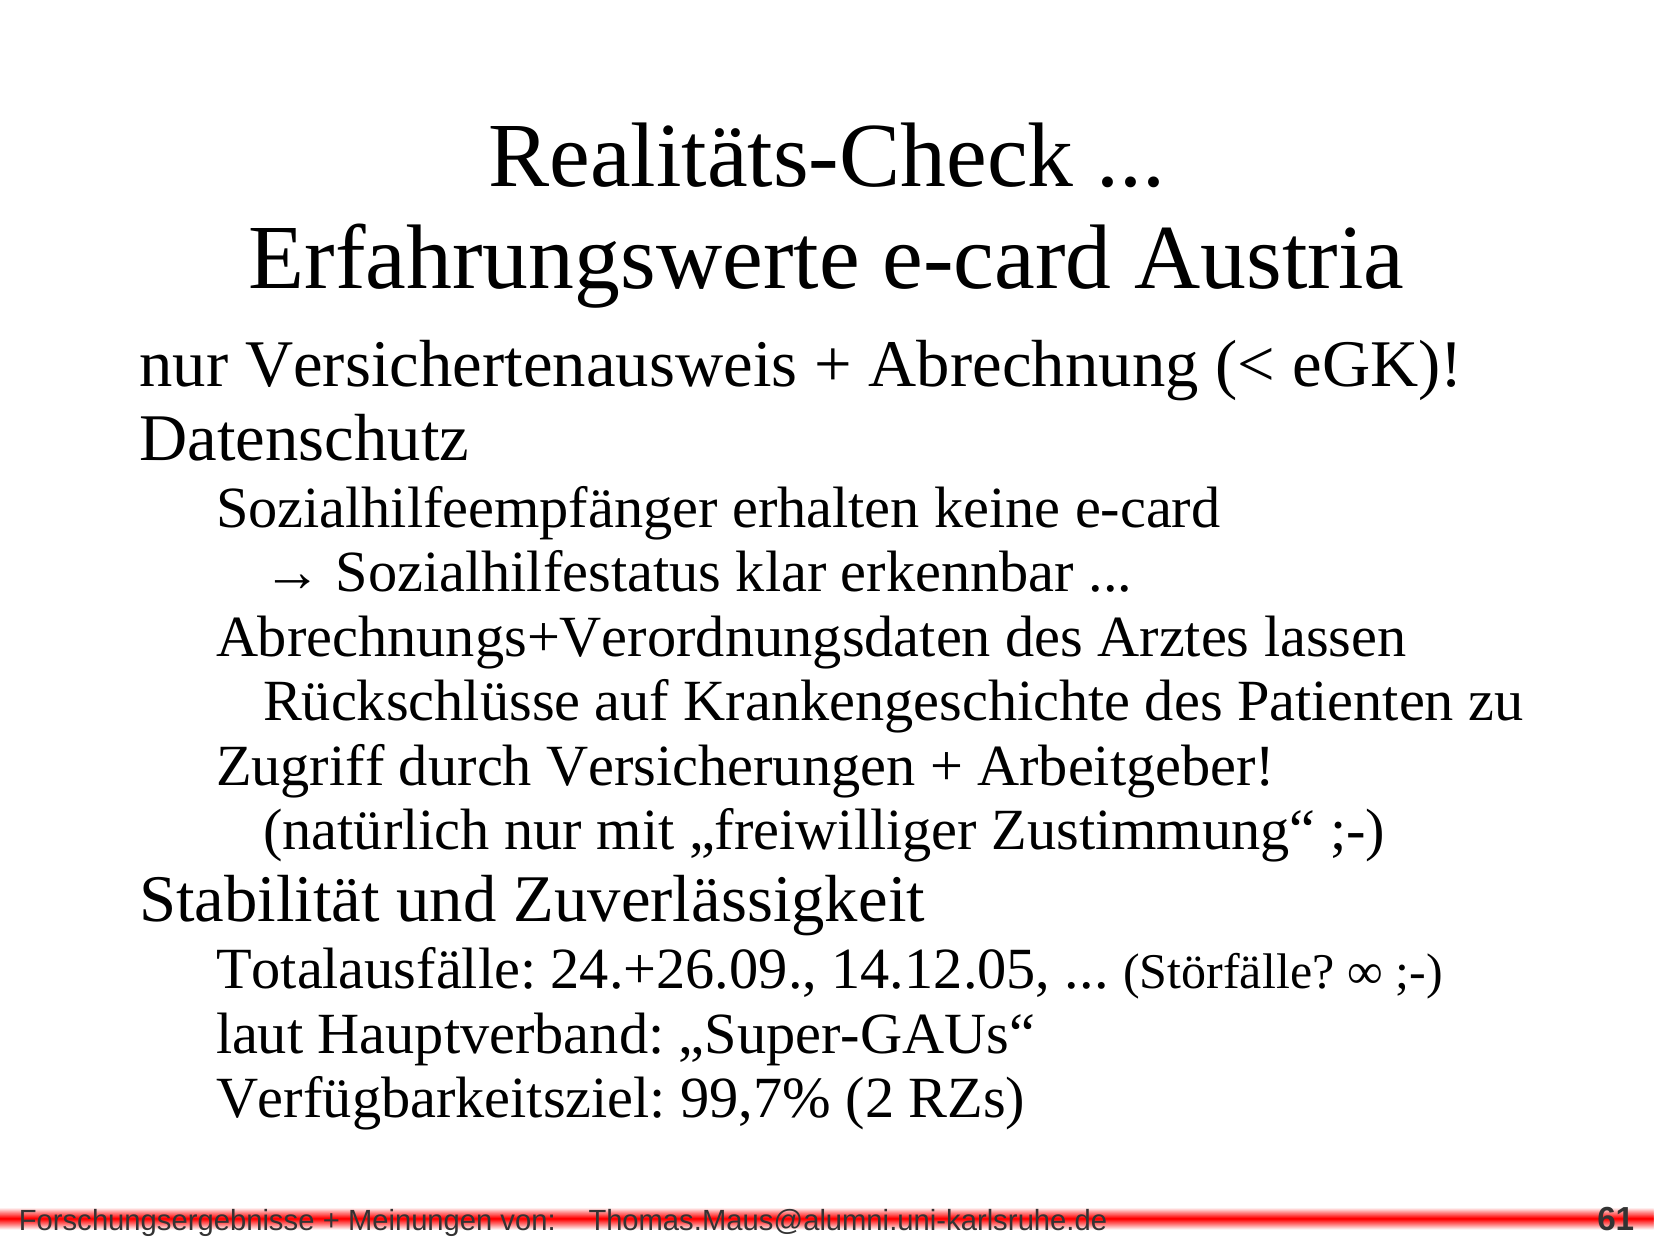

# Realitäts-Check ... Erfahrungswerte e-card Austria
nur Versichertenausweis + Abrechnung (< eGK)!
Datenschutz
Sozialhilfeempfänger erhalten keine e-card
→ Sozialhilfestatus klar erkennbar ...
Abrechnungs+Verordnungsdaten des Arztes lassen Rückschlüsse auf Krankengeschichte des Patienten zu
Zugriff durch Versicherungen + Arbeitgeber!
(natürlich nur mit „freiwilliger Zustimmung“ ;-)
Stabilität und Zuverlässigkeit
Totalausfälle: 24.+26.09., 14.12.05, ... (Störfälle? ∞ ;-)
laut Hauptverband: „Super-GAUs“
Verfügbarkeitsziel: 99,7% (2 RZs)